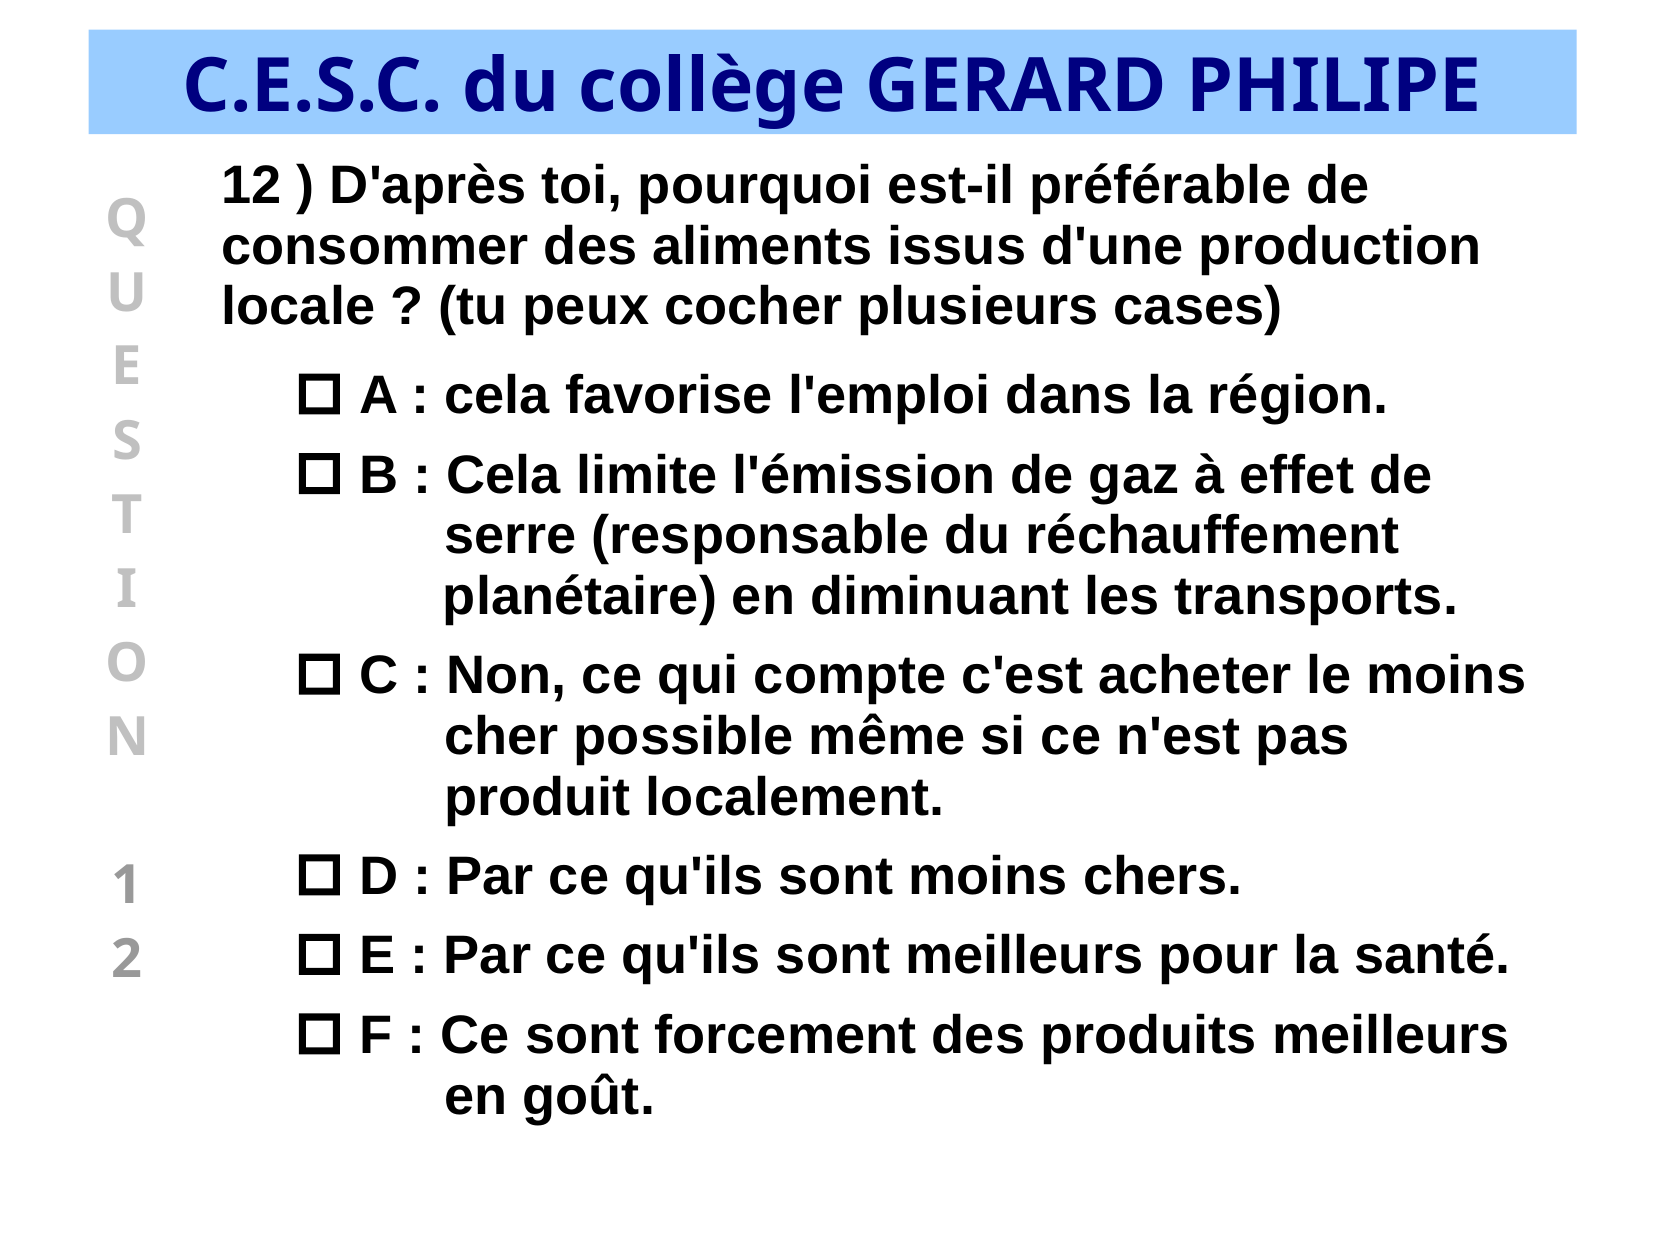

# C.E.S.C. du collège GERARD PHILIPE
12 ) D'après toi, pourquoi est-il préférable de consommer des aliments issus d'une production locale ? (tu peux cocher plusieurs cases)
	 A : cela favorise l'emploi dans la région.
	 B : Cela limite l'émission de gaz à effet de
		 serre (responsable du réchauffement
			planétaire) en diminuant les transports.
	 C : Non, ce qui compte c'est acheter le moins
		 cher possible même si ce n'est pas
		 produit localement.
	 D : Par ce qu'ils sont moins chers.
	 E : Par ce qu'ils sont meilleurs pour la santé.
	 F : Ce sont forcement des produits meilleurs
		 en goût.
Q
U
E
S
T
I
O
N
12